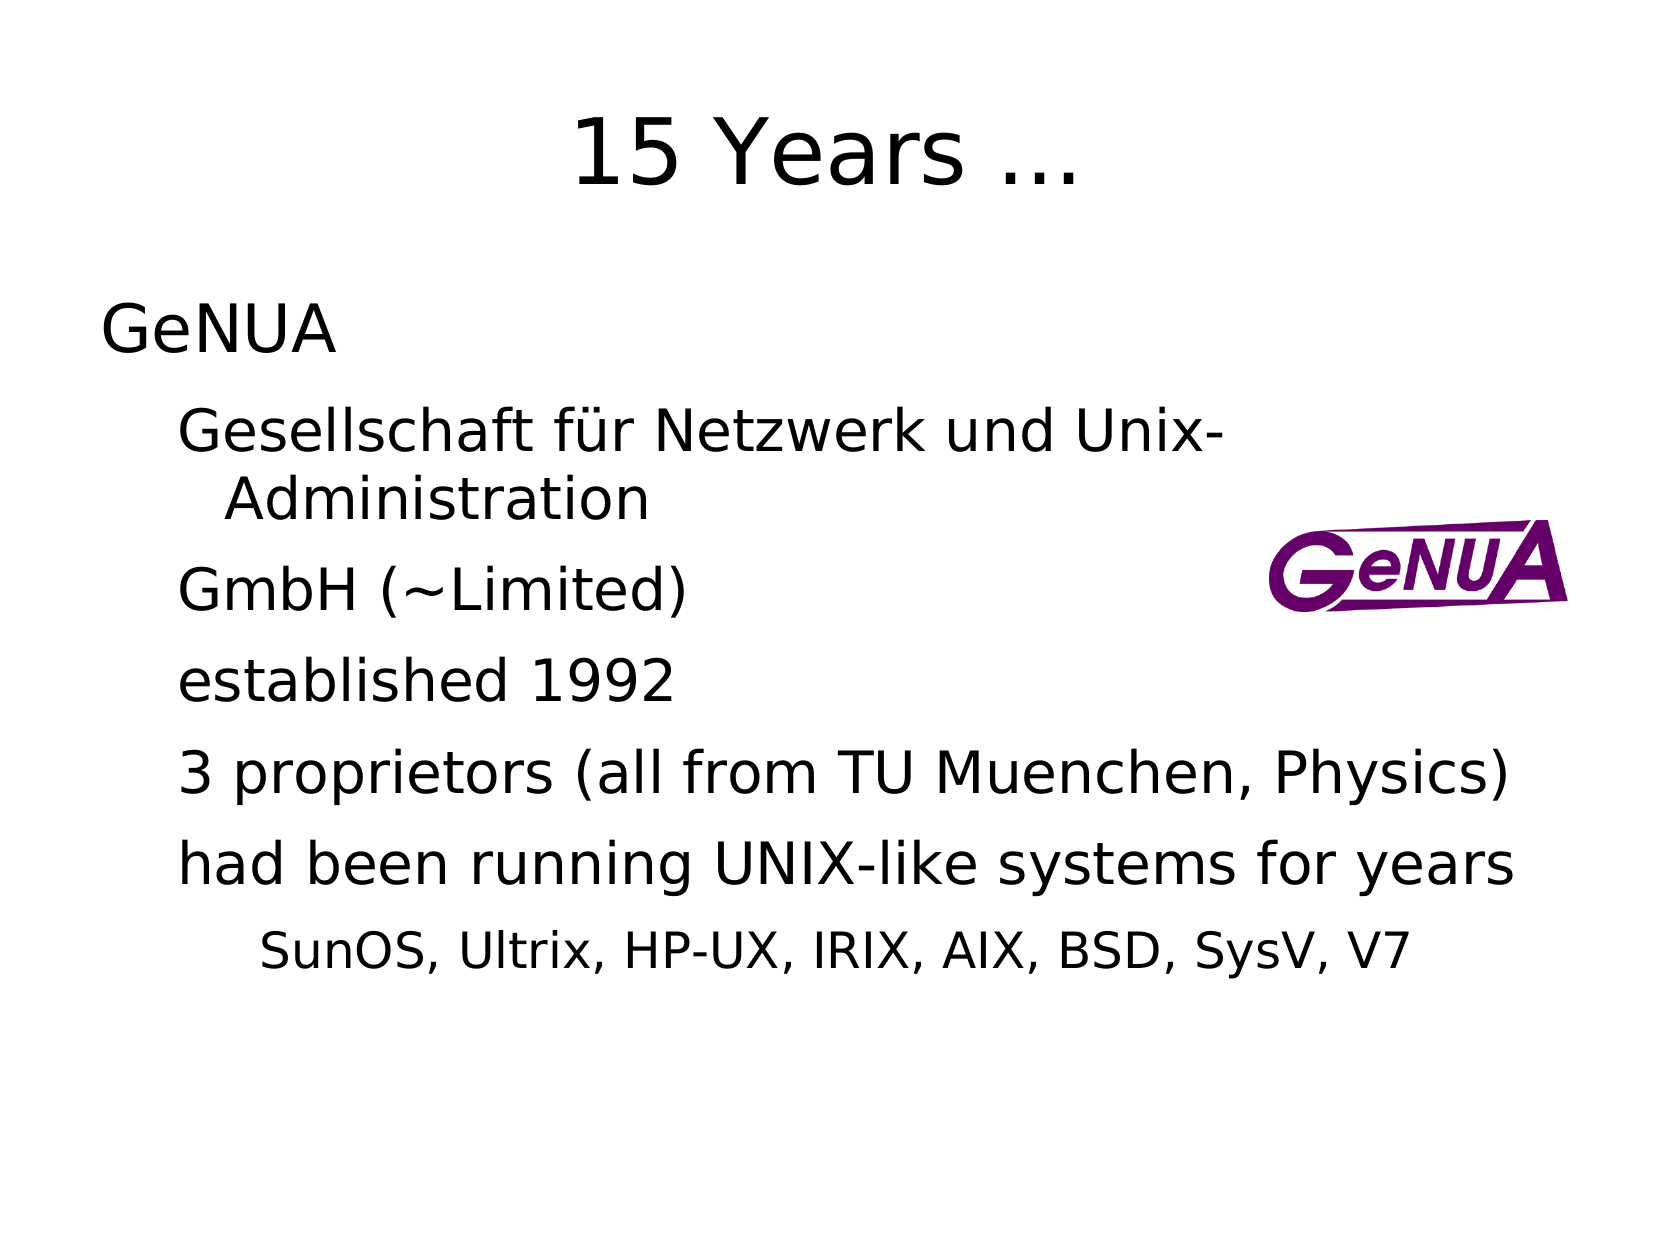

# 15 Years ...
GeNUA
Gesellschaft für Netzwerk und Unix-Administration
GmbH (~Limited)
established 1992
3 proprietors (all from TU Muenchen, Physics)
had been running UNIX-like systems for years
SunOS, Ultrix, HP-UX, IRIX, AIX, BSD, SysV, V7